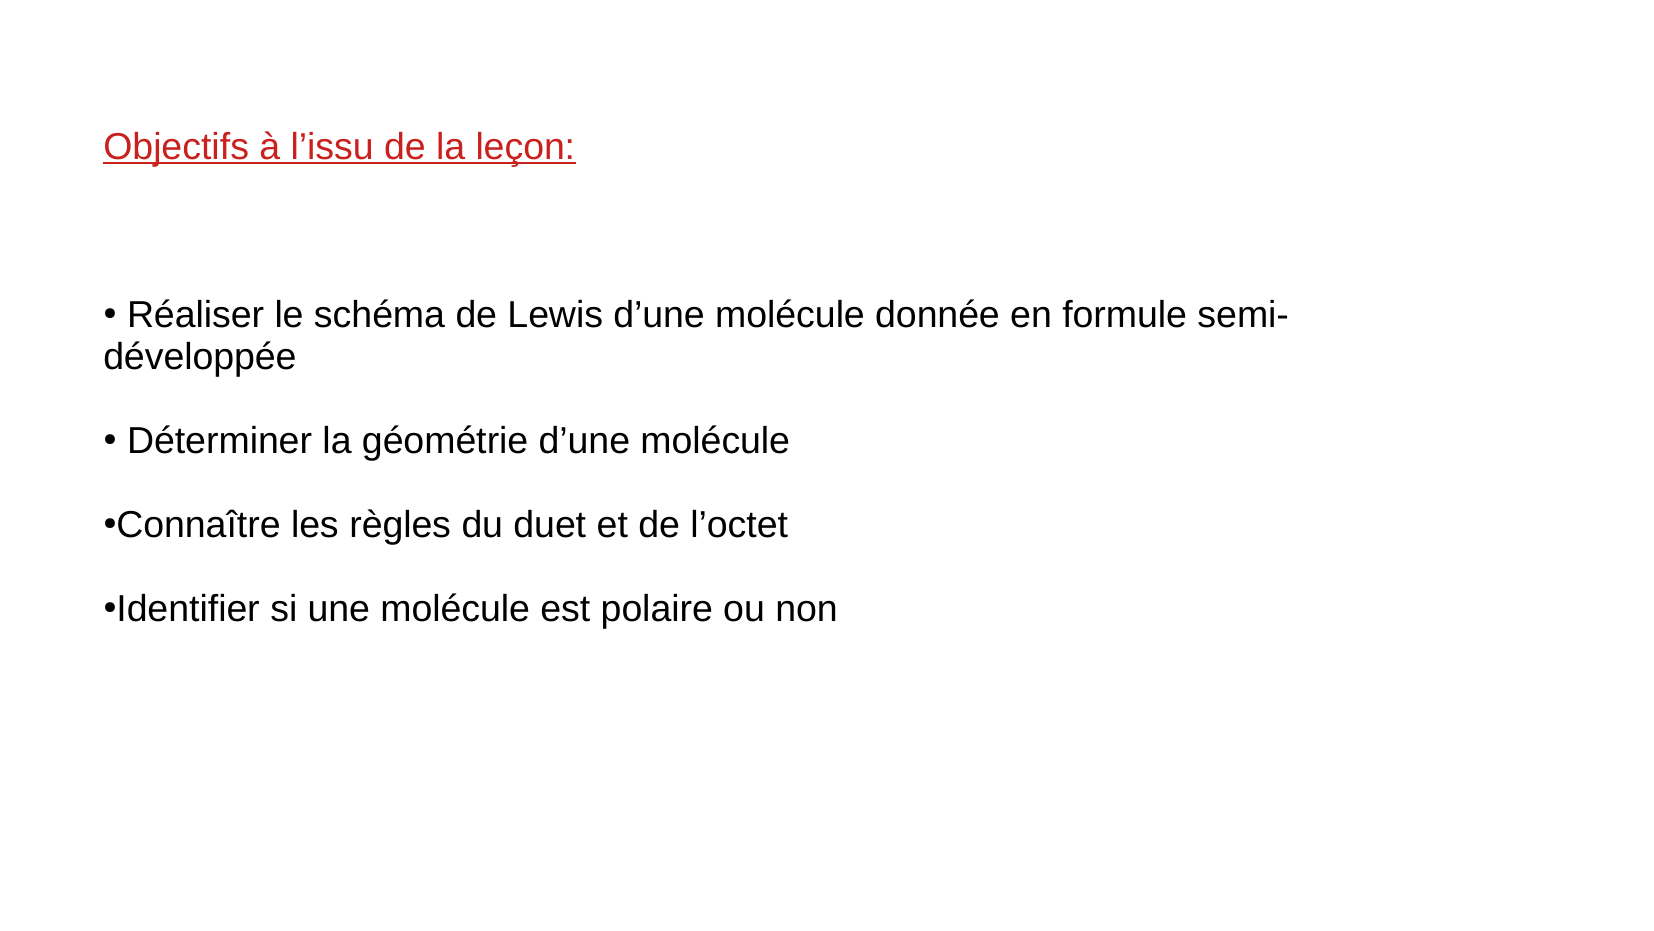

Objectifs à l’issu de la leçon:
 Réaliser le schéma de Lewis d’une molécule donnée en formule semi-développée
 Déterminer la géométrie d’une molécule
Connaître les règles du duet et de l’octet
Identifier si une molécule est polaire ou non